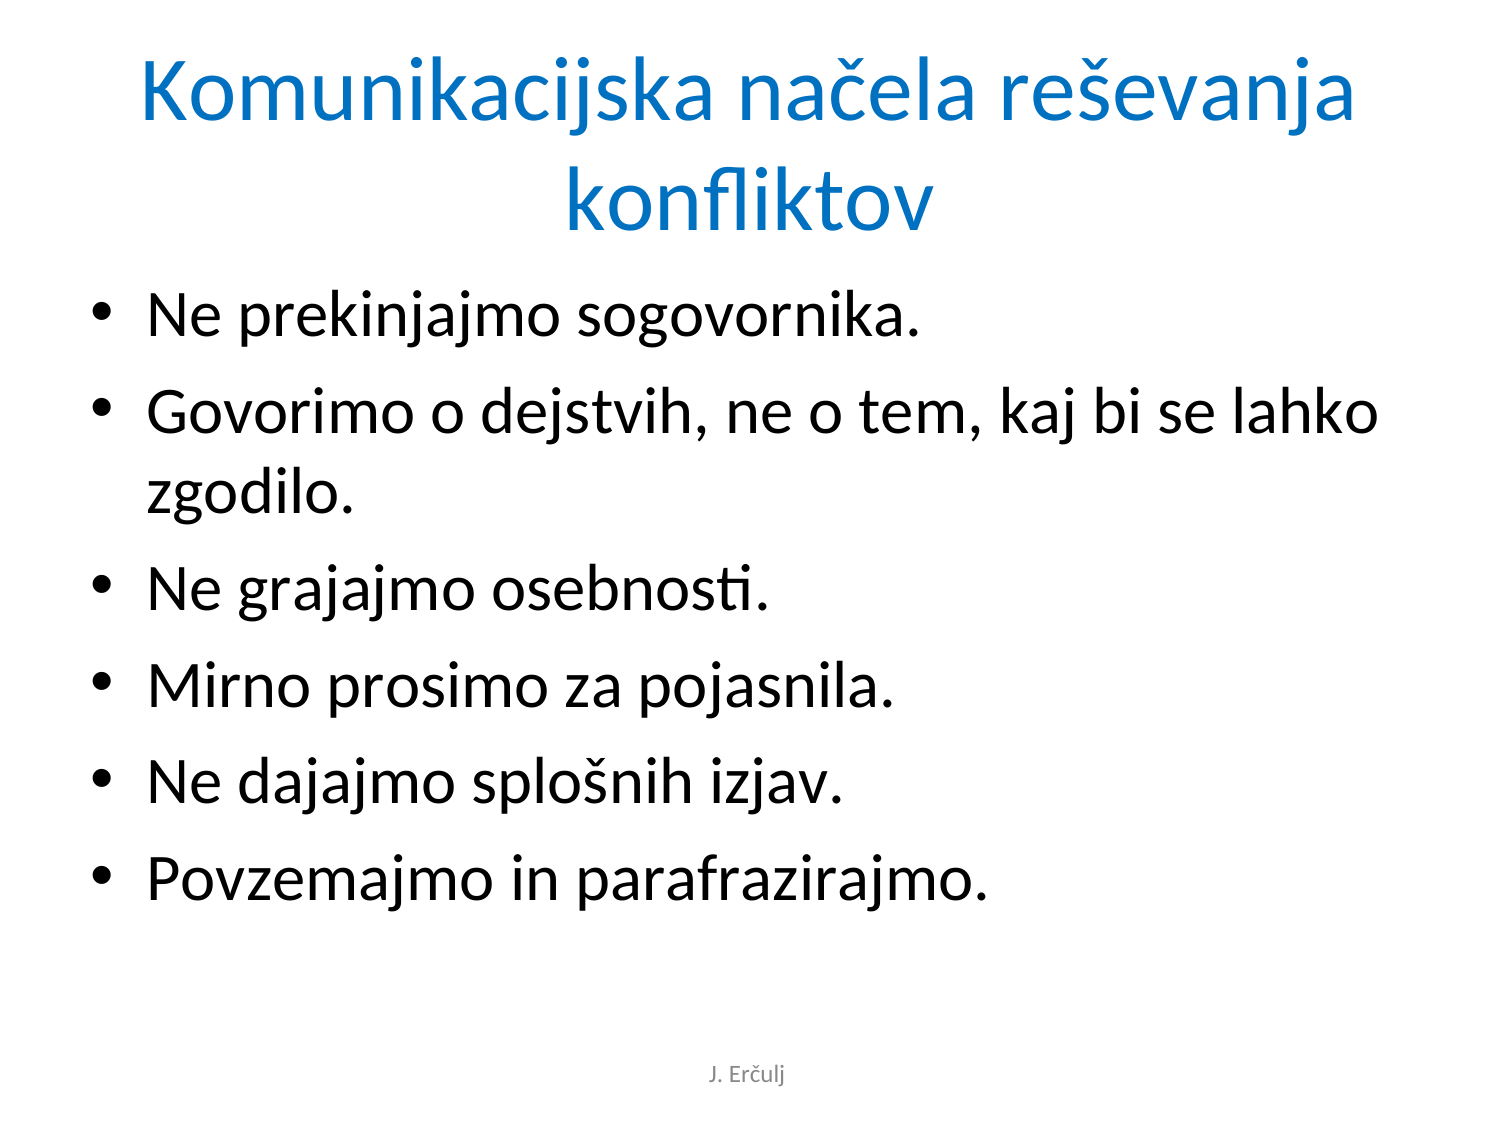

# Komunikacijska načela reševanja konfliktov
Ne prekinjajmo sogovornika.
Govorimo o dejstvih, ne o tem, kaj bi se lahko zgodilo.
Ne grajajmo osebnosti.
Mirno prosimo za pojasnila.
Ne dajajmo splošnih izjav.
Povzemajmo in parafrazirajmo.
J. Erčulj